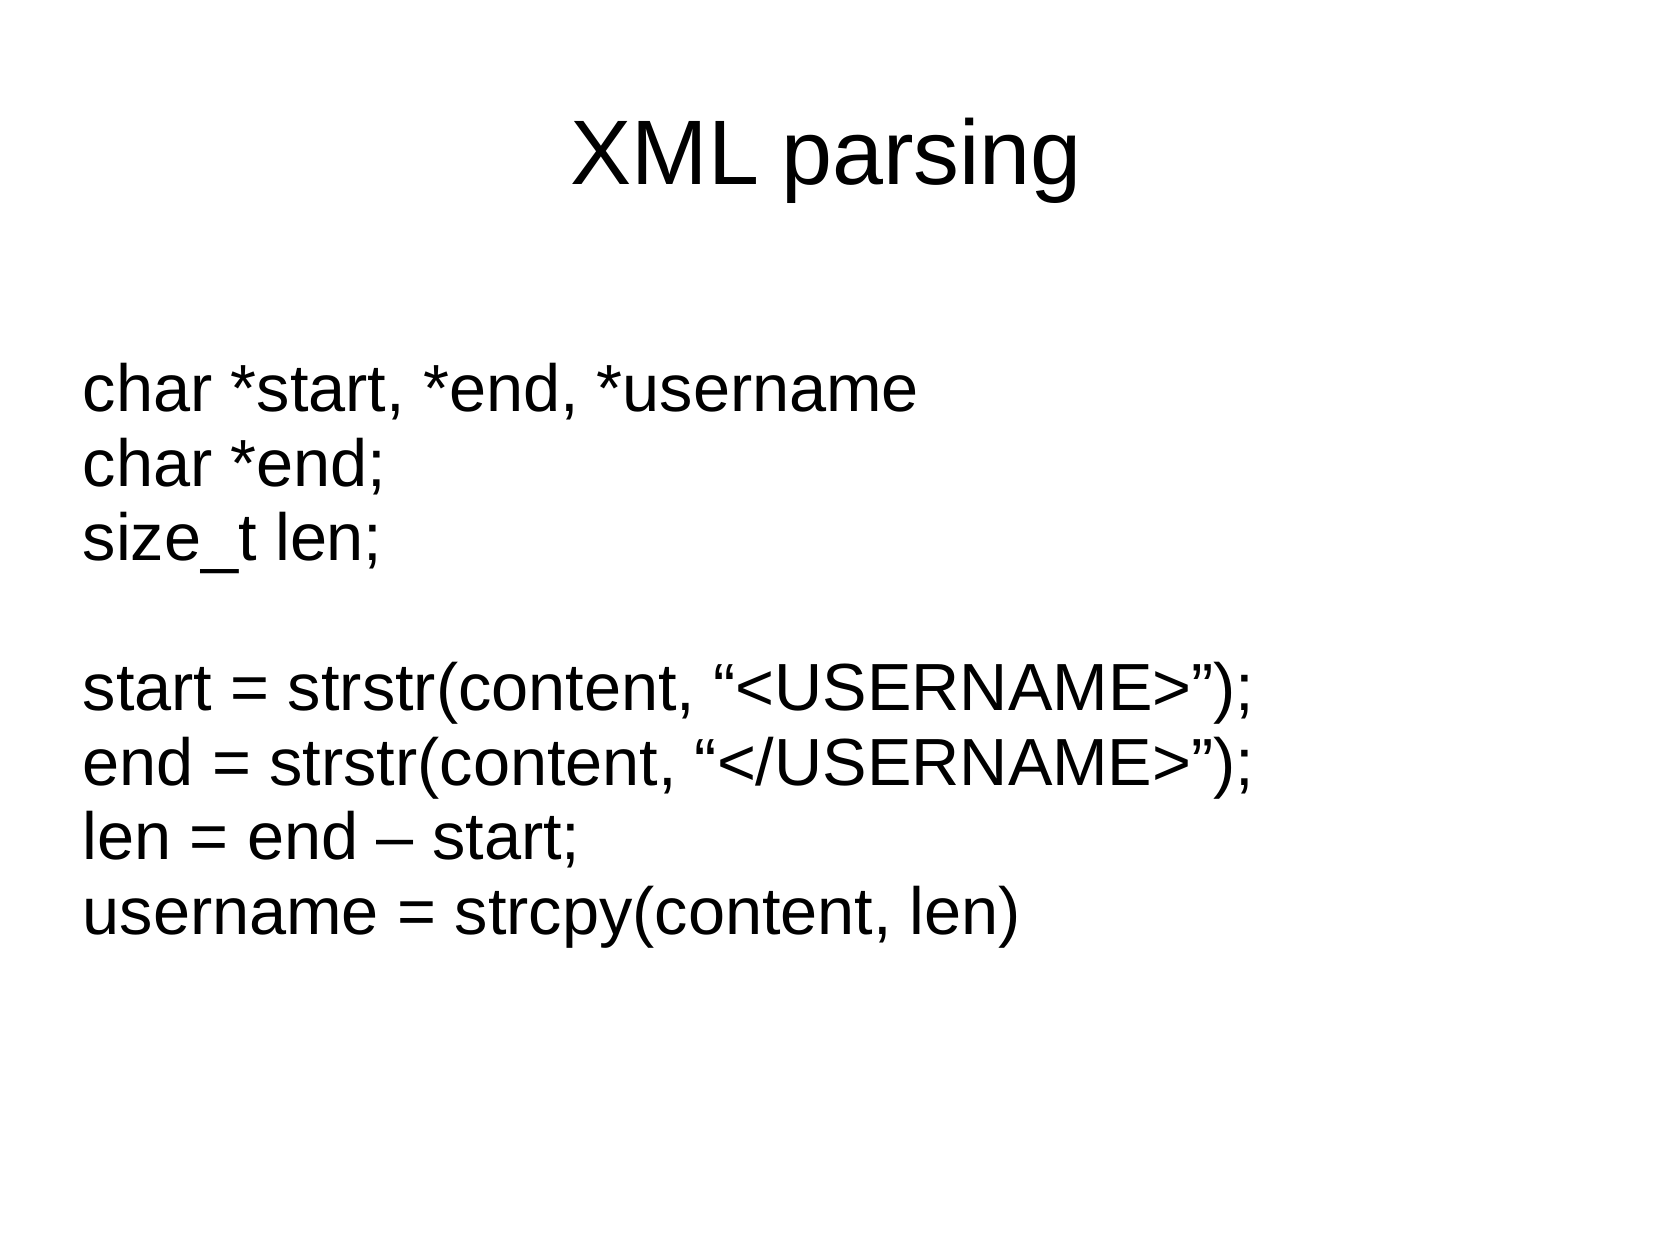

# XML parsing
char *start, *end, *username
char *end;
size_t len;
start = strstr(content, “<USERNAME>”);
end = strstr(content, “</USERNAME>”);
len = end – start;
username = strcpy(content, len)